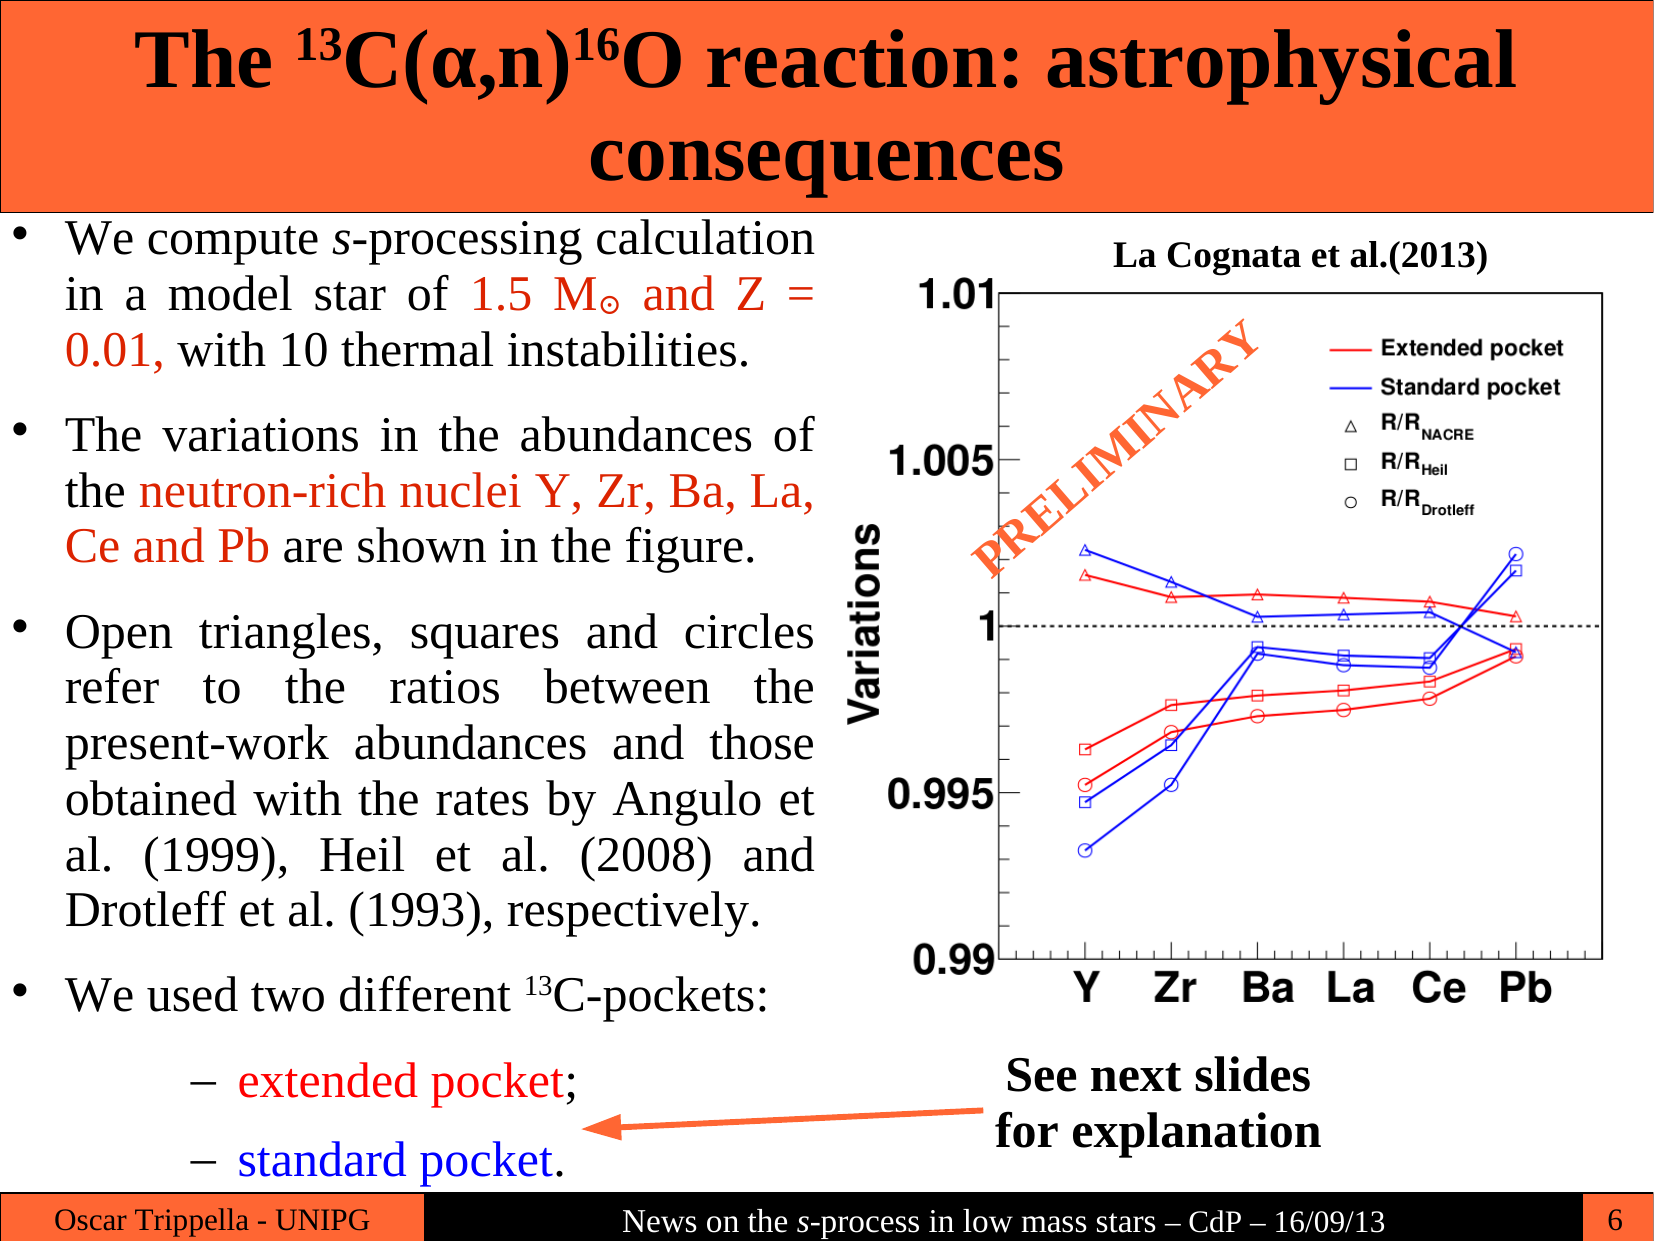

The 13C(α,n)16O reaction: astrophysical consequences
# We compute s-processing calculation in a model star of 1.5 M⊙ and Z = 0.01, with 10 thermal instabilities.
The variations in the abundances of the neutron-rich nuclei Y, Zr, Ba, La, Ce and Pb are shown in the figure.
Open triangles, squares and circles refer to the ratios between the present-work abundances and those obtained with the rates by Angulo et al. (1999), Heil et al. (2008) and Drotleff et al. (1993), respectively.
We used two different 13C-pockets:
extended pocket;
standard pocket.
La Cognata et al.(2013)
PRELIMINARY
See next slides for explanation
Oscar Trippella - UNIPG
News on the s-process in low mass stars – CdP – 16/09/13
6